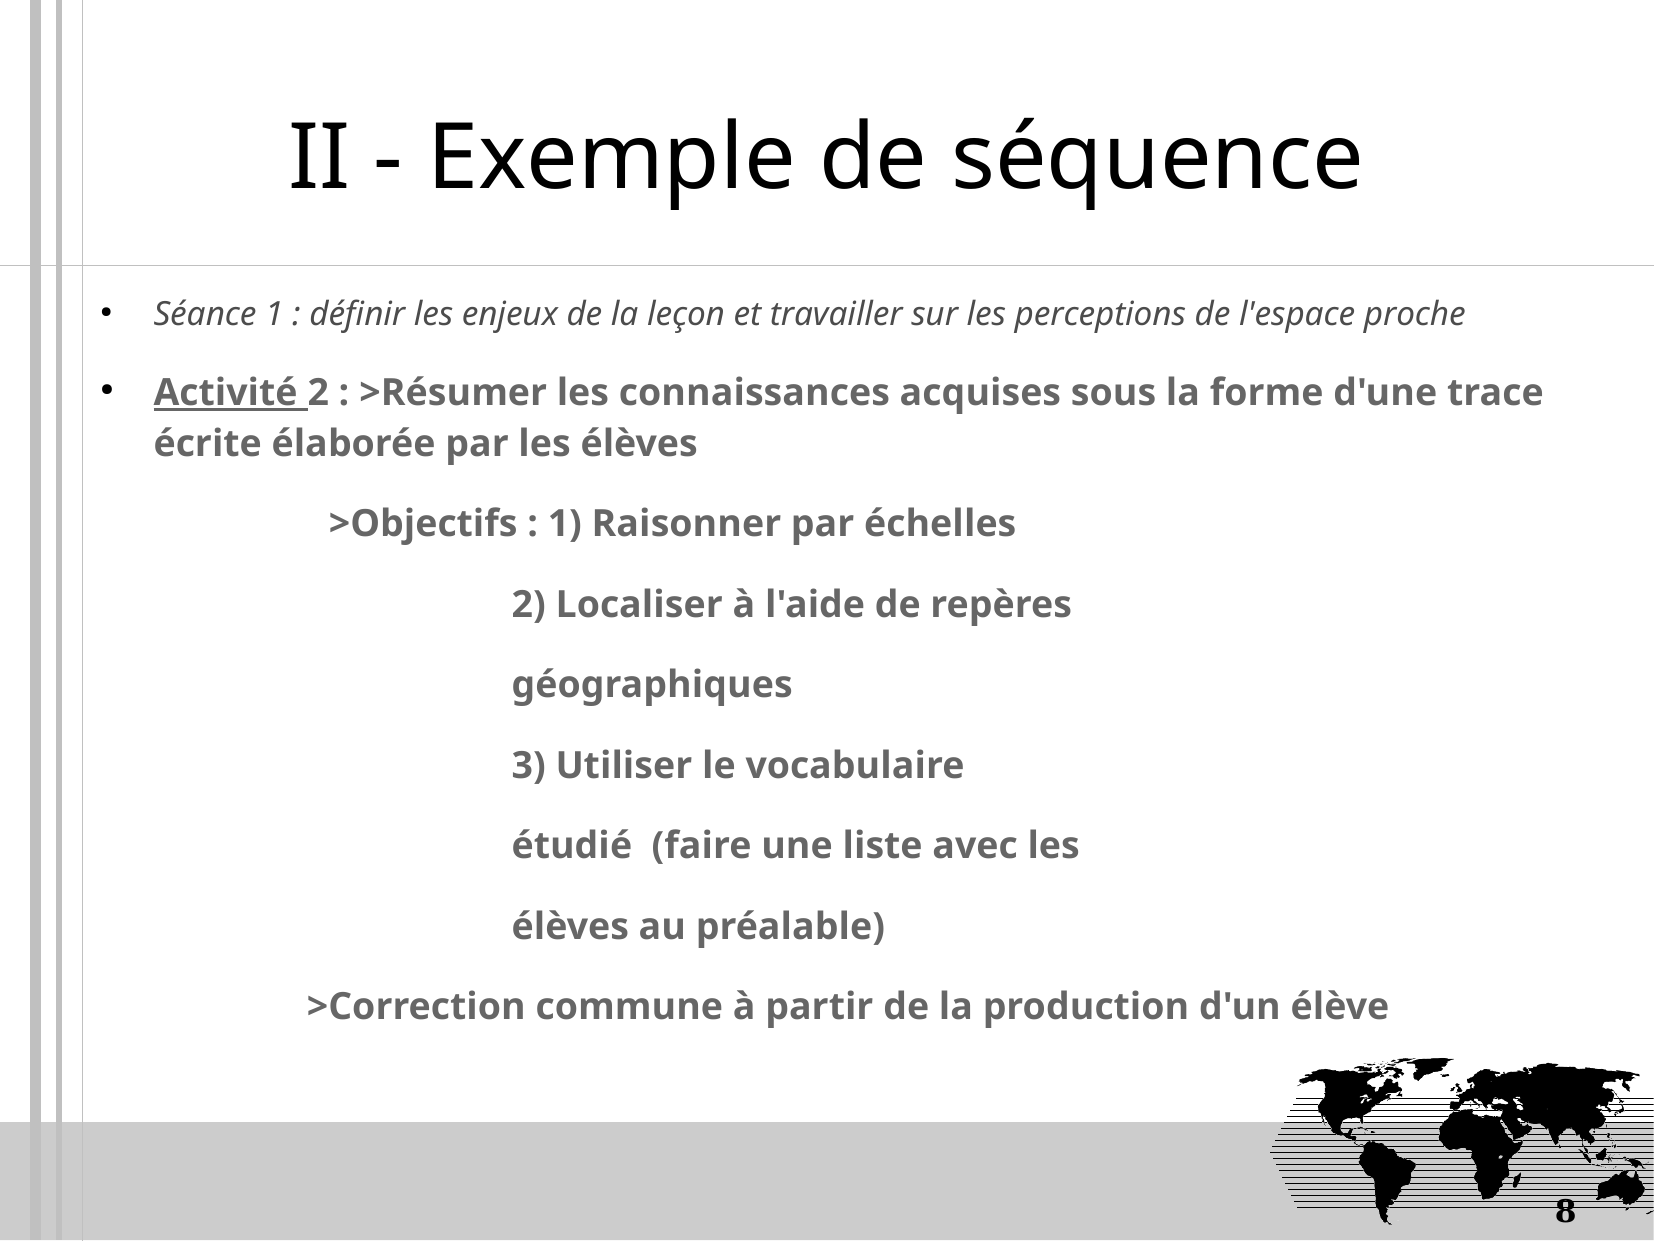

# II - Exemple de séquence
Séance 1 : définir les enjeux de la leçon et travailler sur les perceptions de l'espace proche
Activité 2 : >Résumer les connaissances acquises sous la forme d'une trace écrite élaborée par les élèves
 >Objectifs : 1) Raisonner par échelles
 2) Localiser à l'aide de repères
 géographiques
 3) Utiliser le vocabulaire
 étudié (faire une liste avec les
 élèves au préalable)
 >Correction commune à partir de la production d'un élève
8